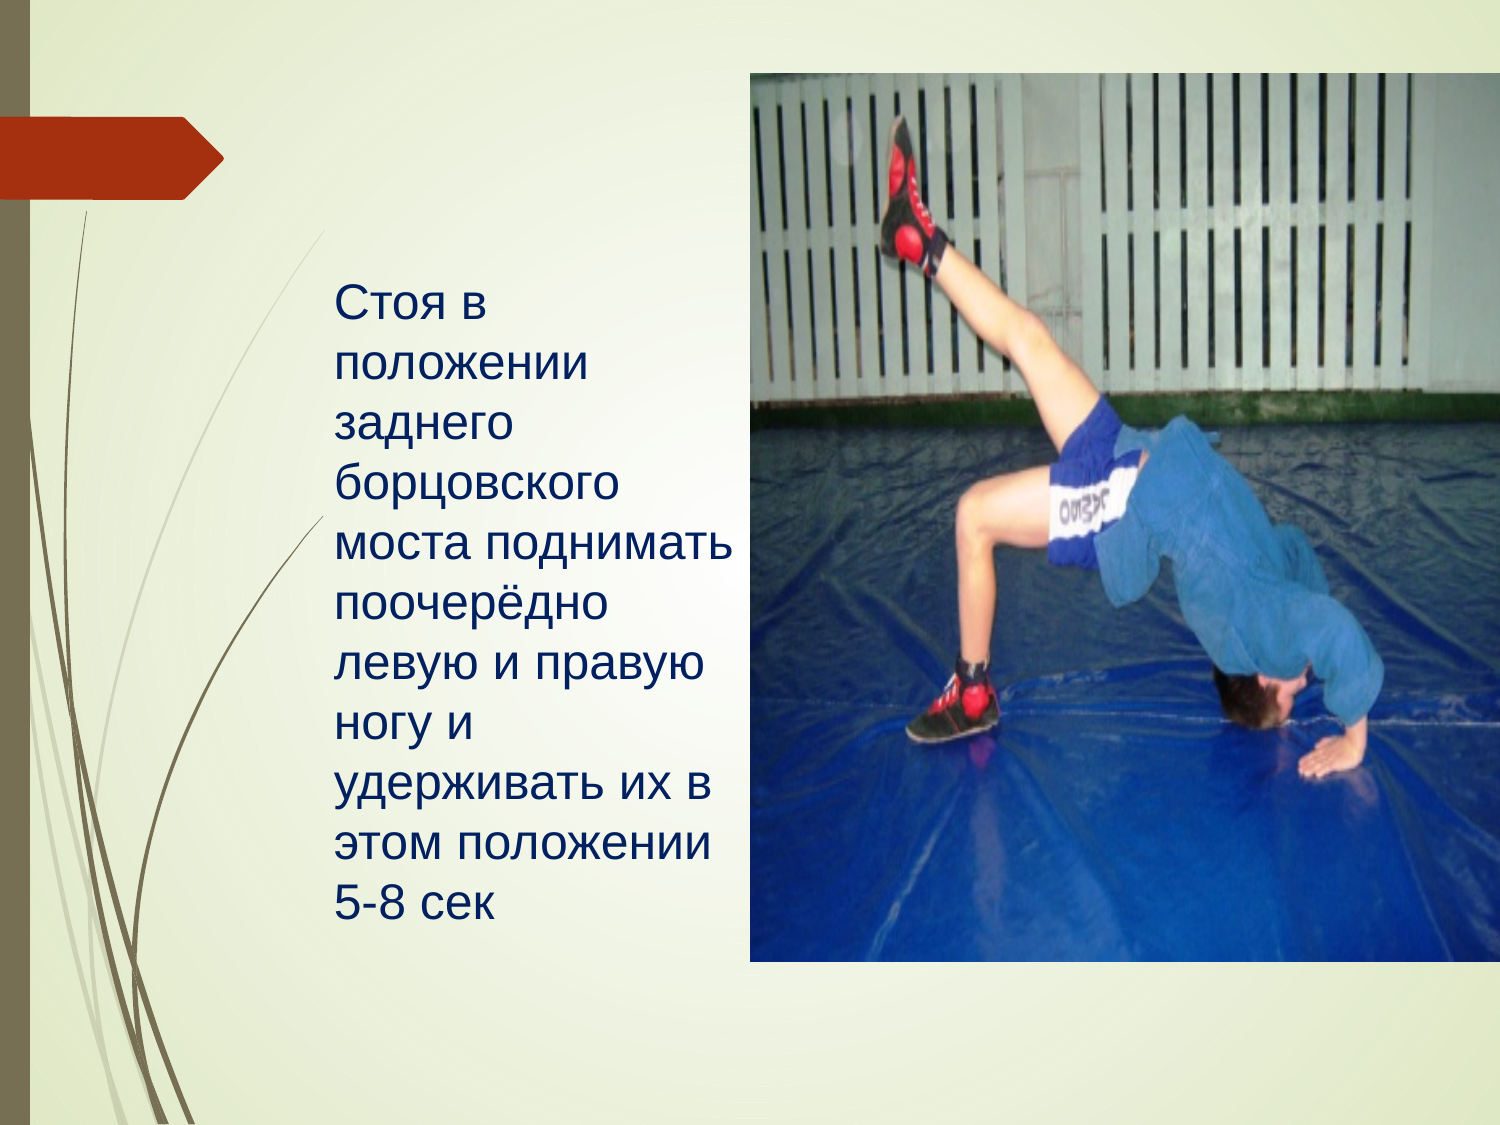

#
Стоя в положении заднего борцовского моста поднимать поочерёдно левую и правую ногу и удерживать их в этом положении 5-8 сек